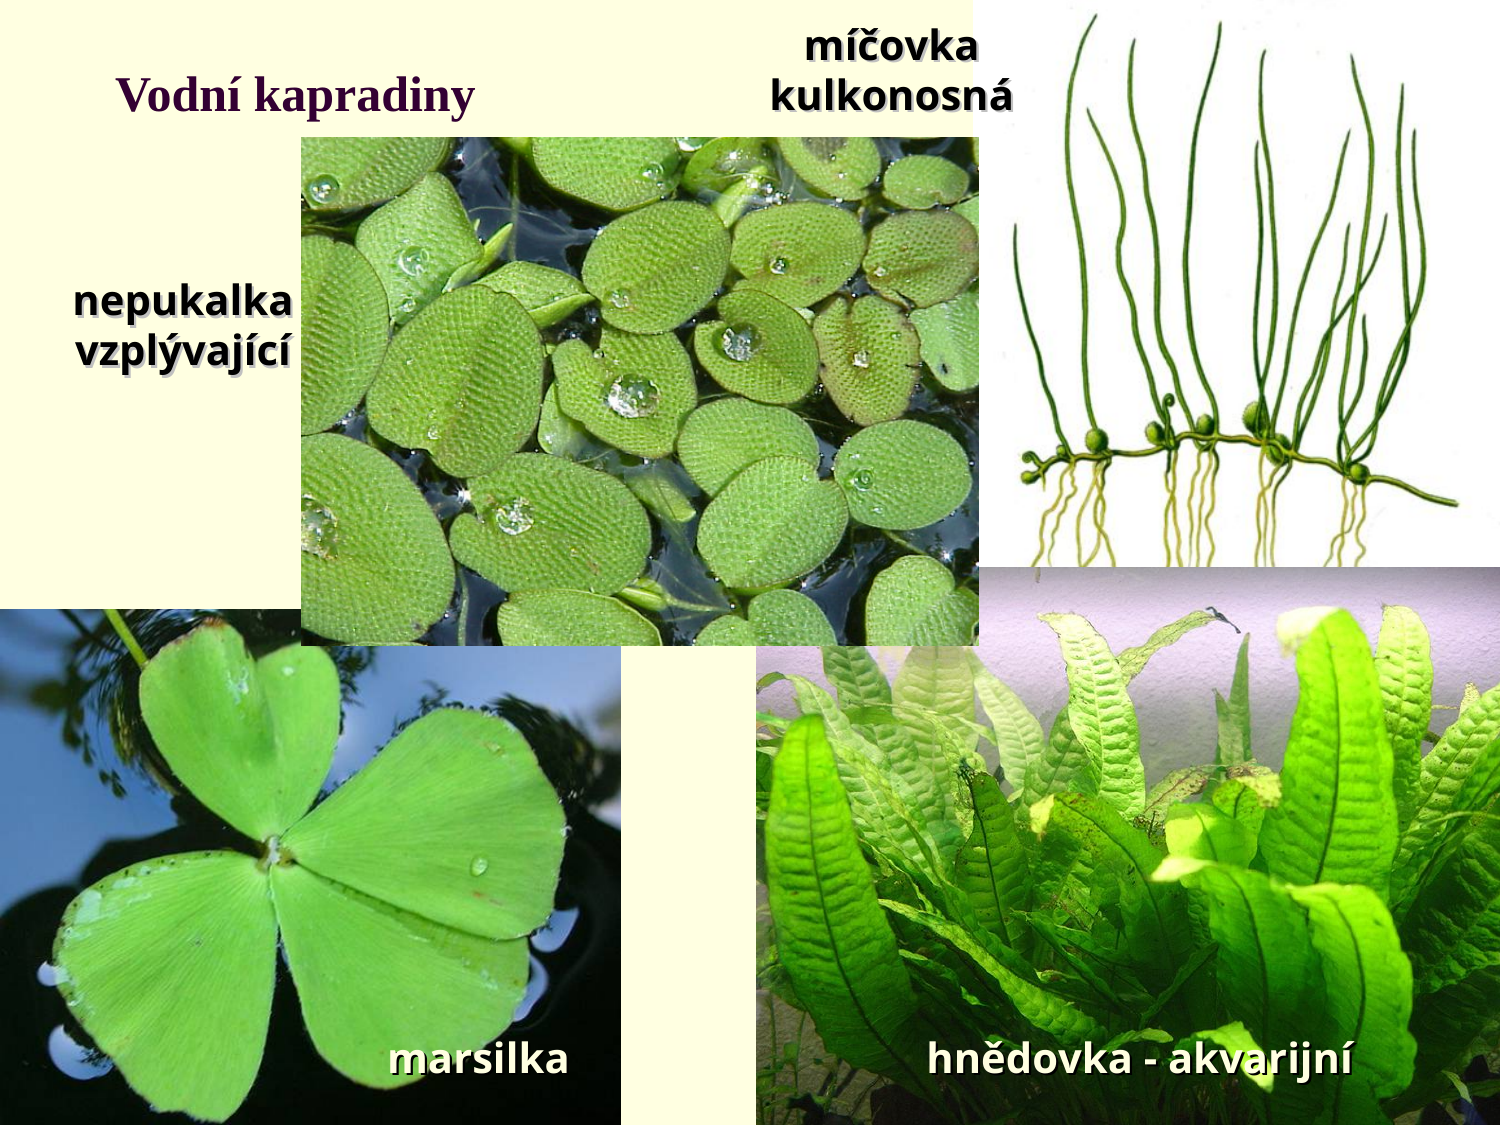

míčovka kulkonosná
# Vodní kapradiny
nepukalka vzplývající
marsilka
hnědovka - akvarijní